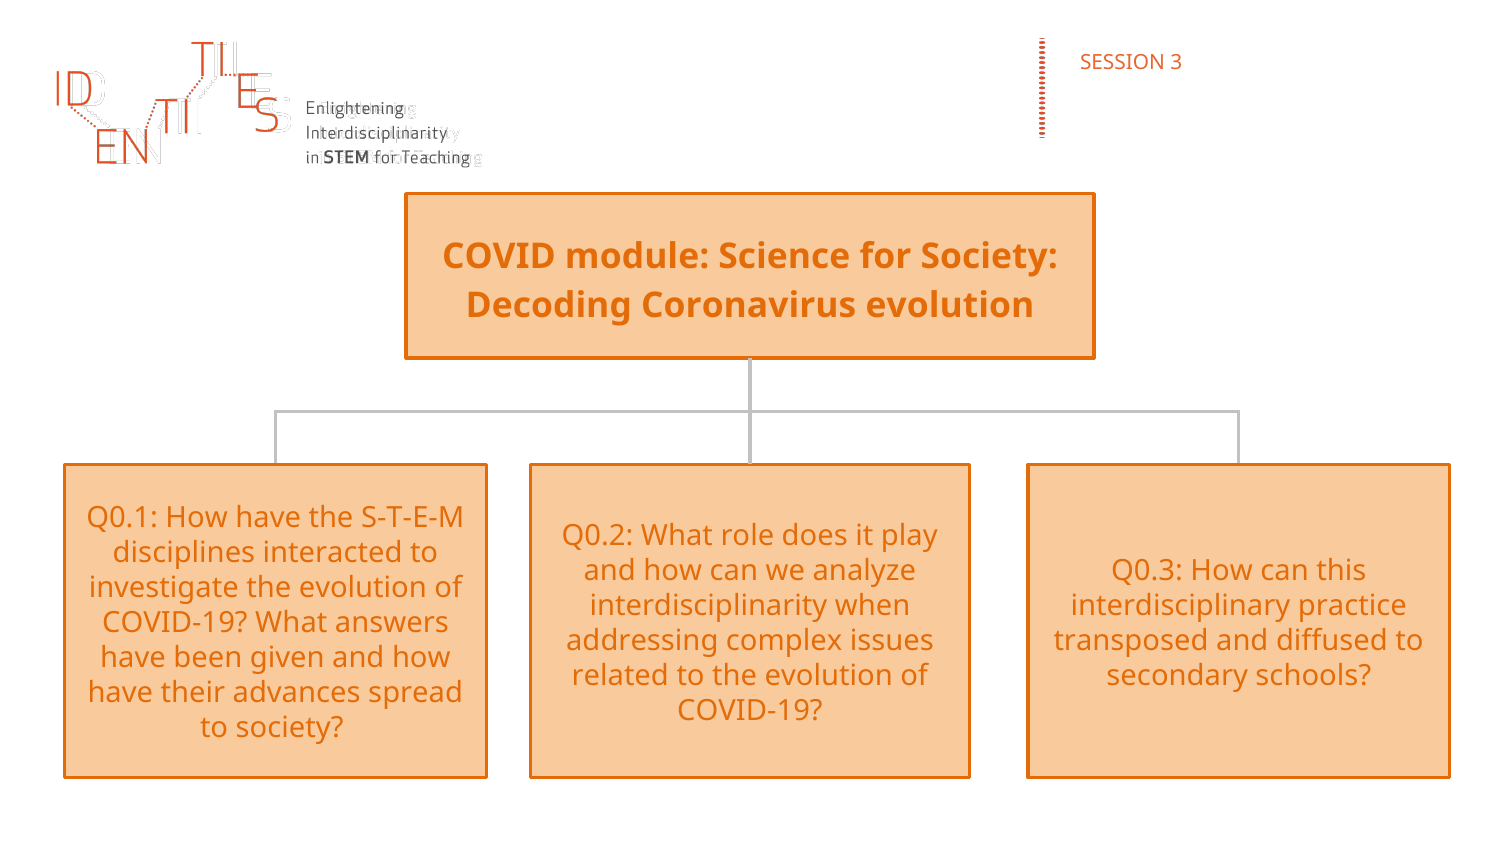

SESSION 3
COVID module: Science for Society: Decoding Coronavirus evolution
Q0.1: How have the S-T-E-M disciplines interacted to investigate the evolution of COVID-19? What answers have been given and how have their advances spread to society?
Q0.2: What role does it play and how can we analyze interdisciplinarity when addressing complex issues related to the evolution of COVID-19?
Q0.3: How can this interdisciplinary practice transposed and diffused to secondary schools?